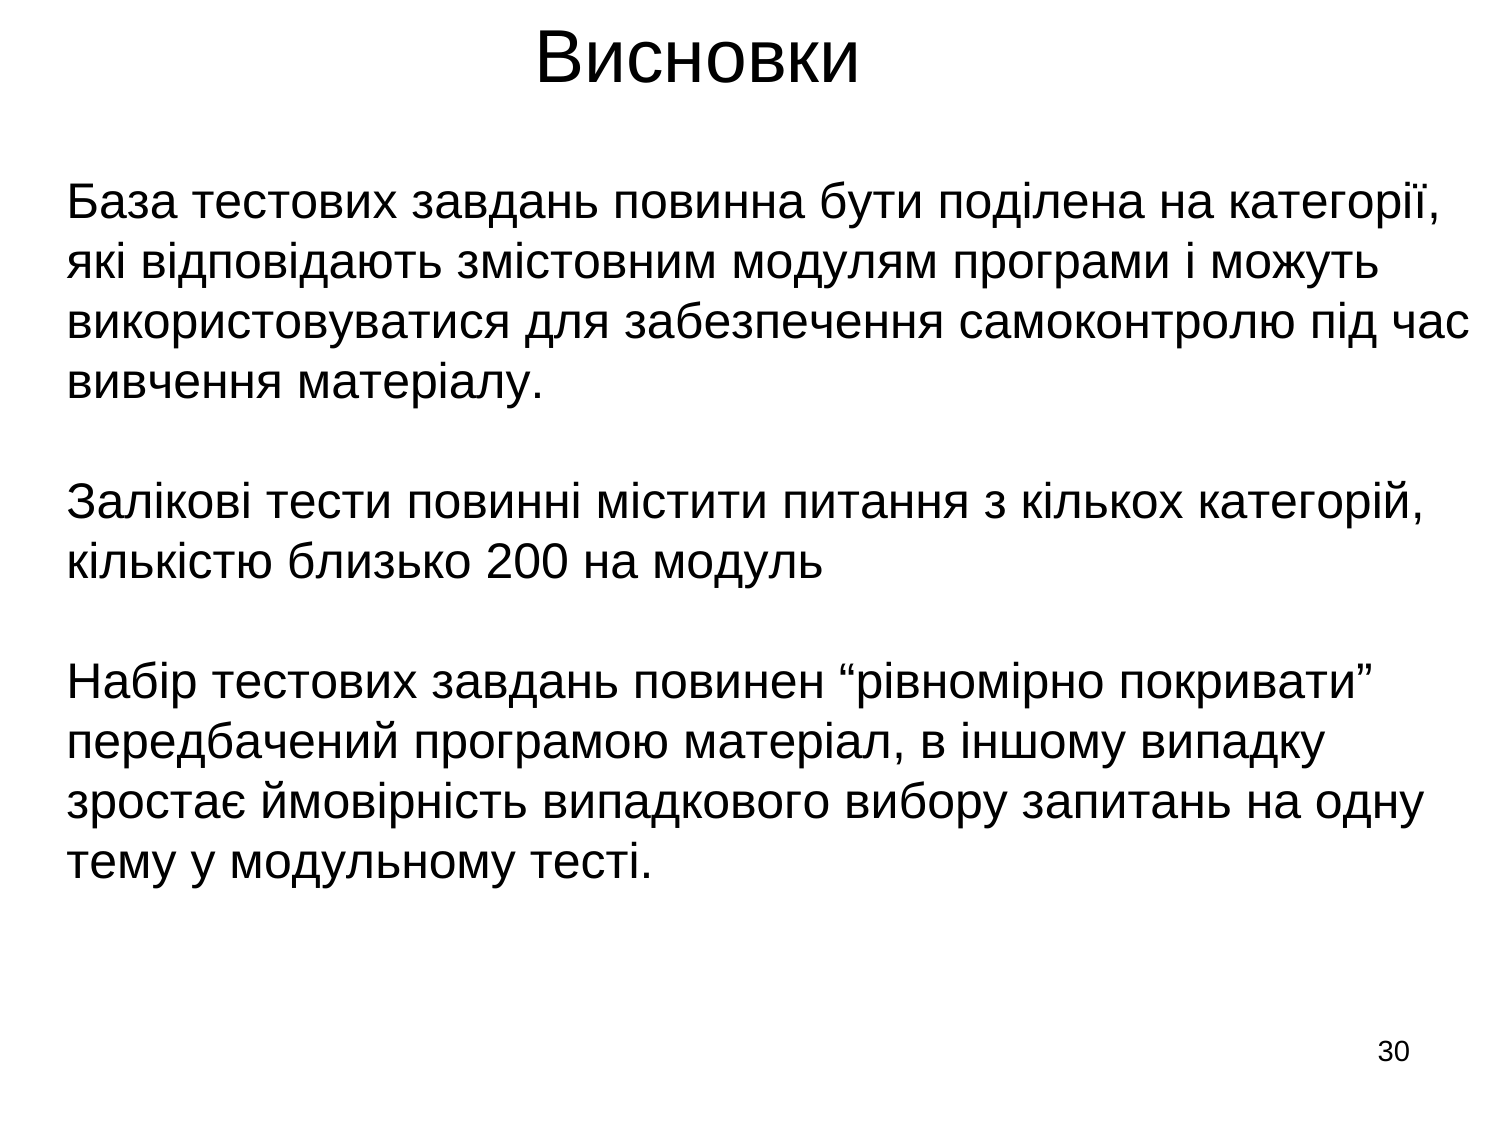

Висновки
База тестових завдань повинна бути поділена на категорії,
які відповідають змістовним модулям програми і можуть
використовуватися для забезпечення самоконтролю під час
вивчення матеріалу.
Залікові тести повинні містити питання з кількох категорій,
кількістю близько 200 на модуль
Набір тестових завдань повинен “рівномірно покривати”
передбачений програмою матеріал, в іншому випадку
зростає ймовірність випадкового вибору запитань на одну
тему у модульному тесті.
30